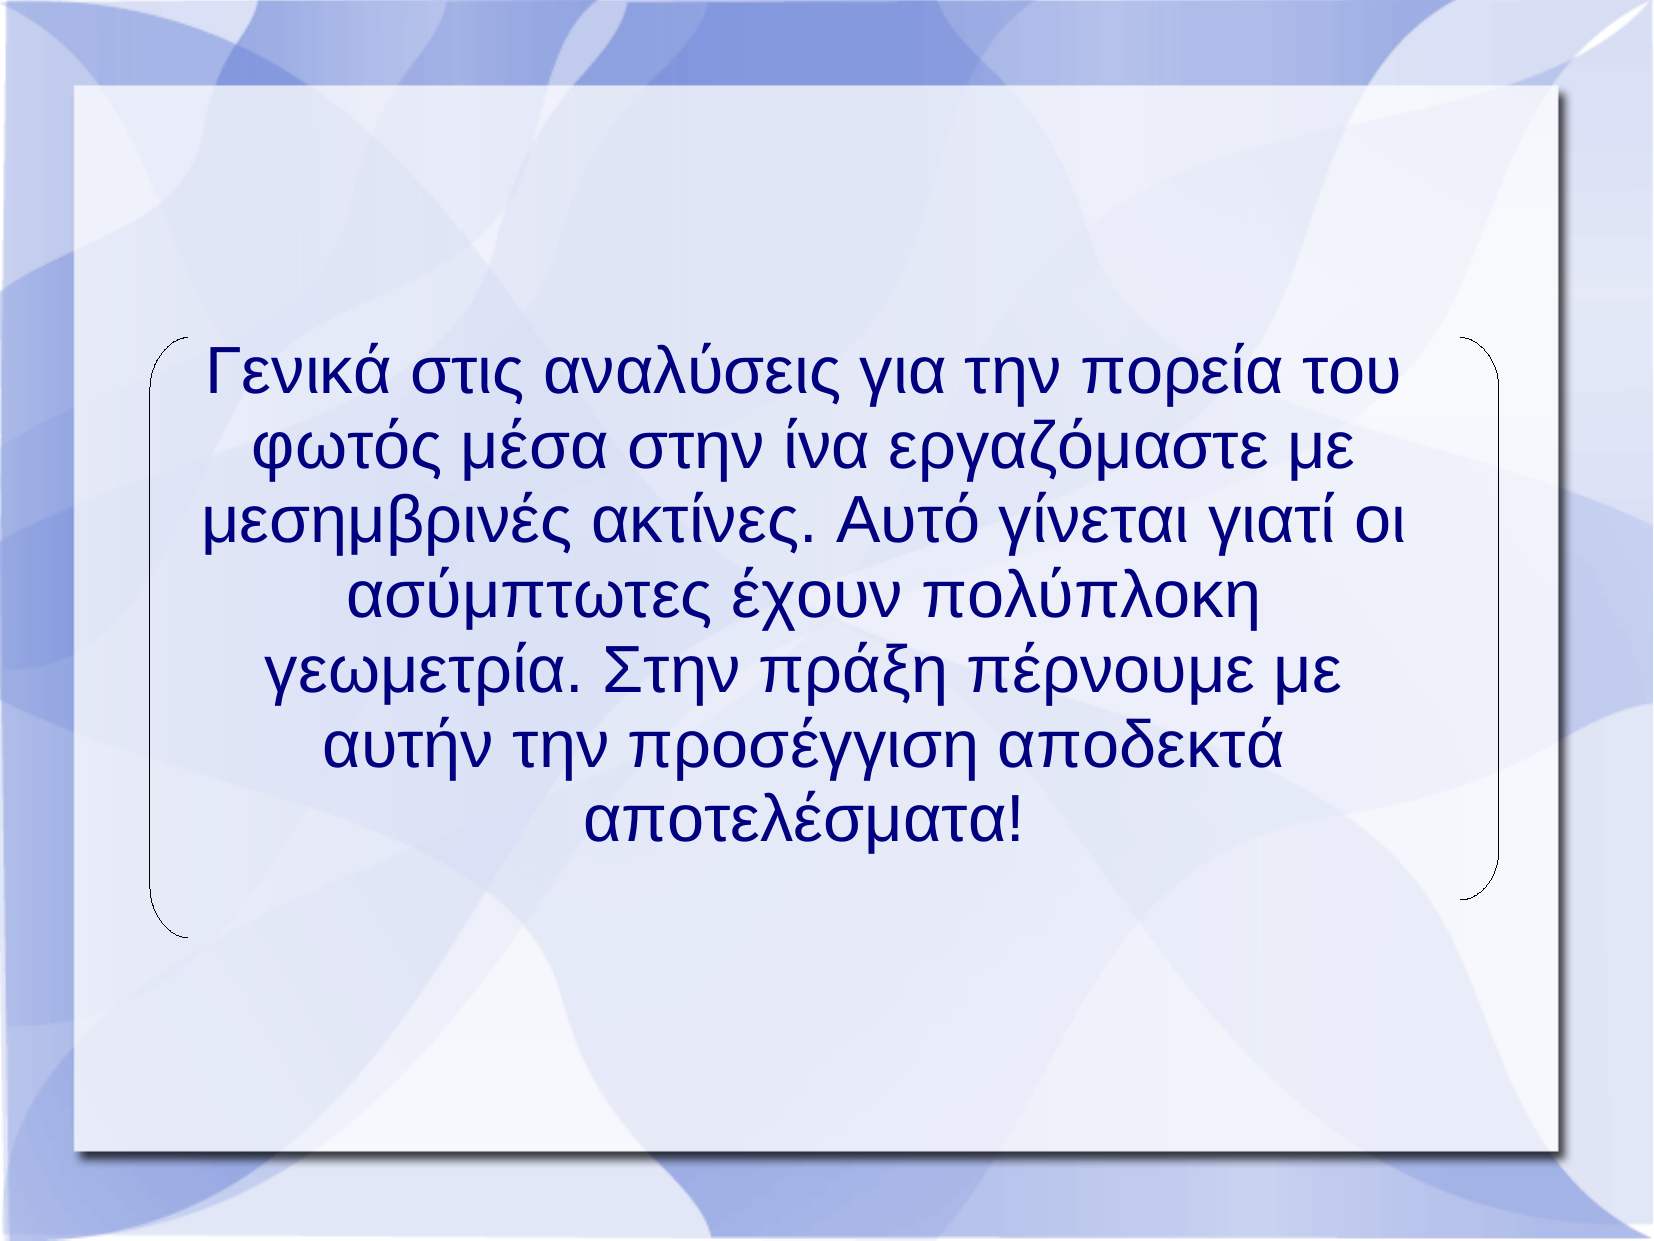

# Γενικά στις αναλύσεις για την πορεία του φωτός μέσα στην ίνα εργαζόμαστε με μεσημβρινές ακτίνες. Αυτό γίνεται γιατί οι ασύμπτωτες έχουν πολύπλοκη γεωμετρία. Στην πράξη πέρνουμε με αυτήν την προσέγγιση αποδεκτά αποτελέσματα!